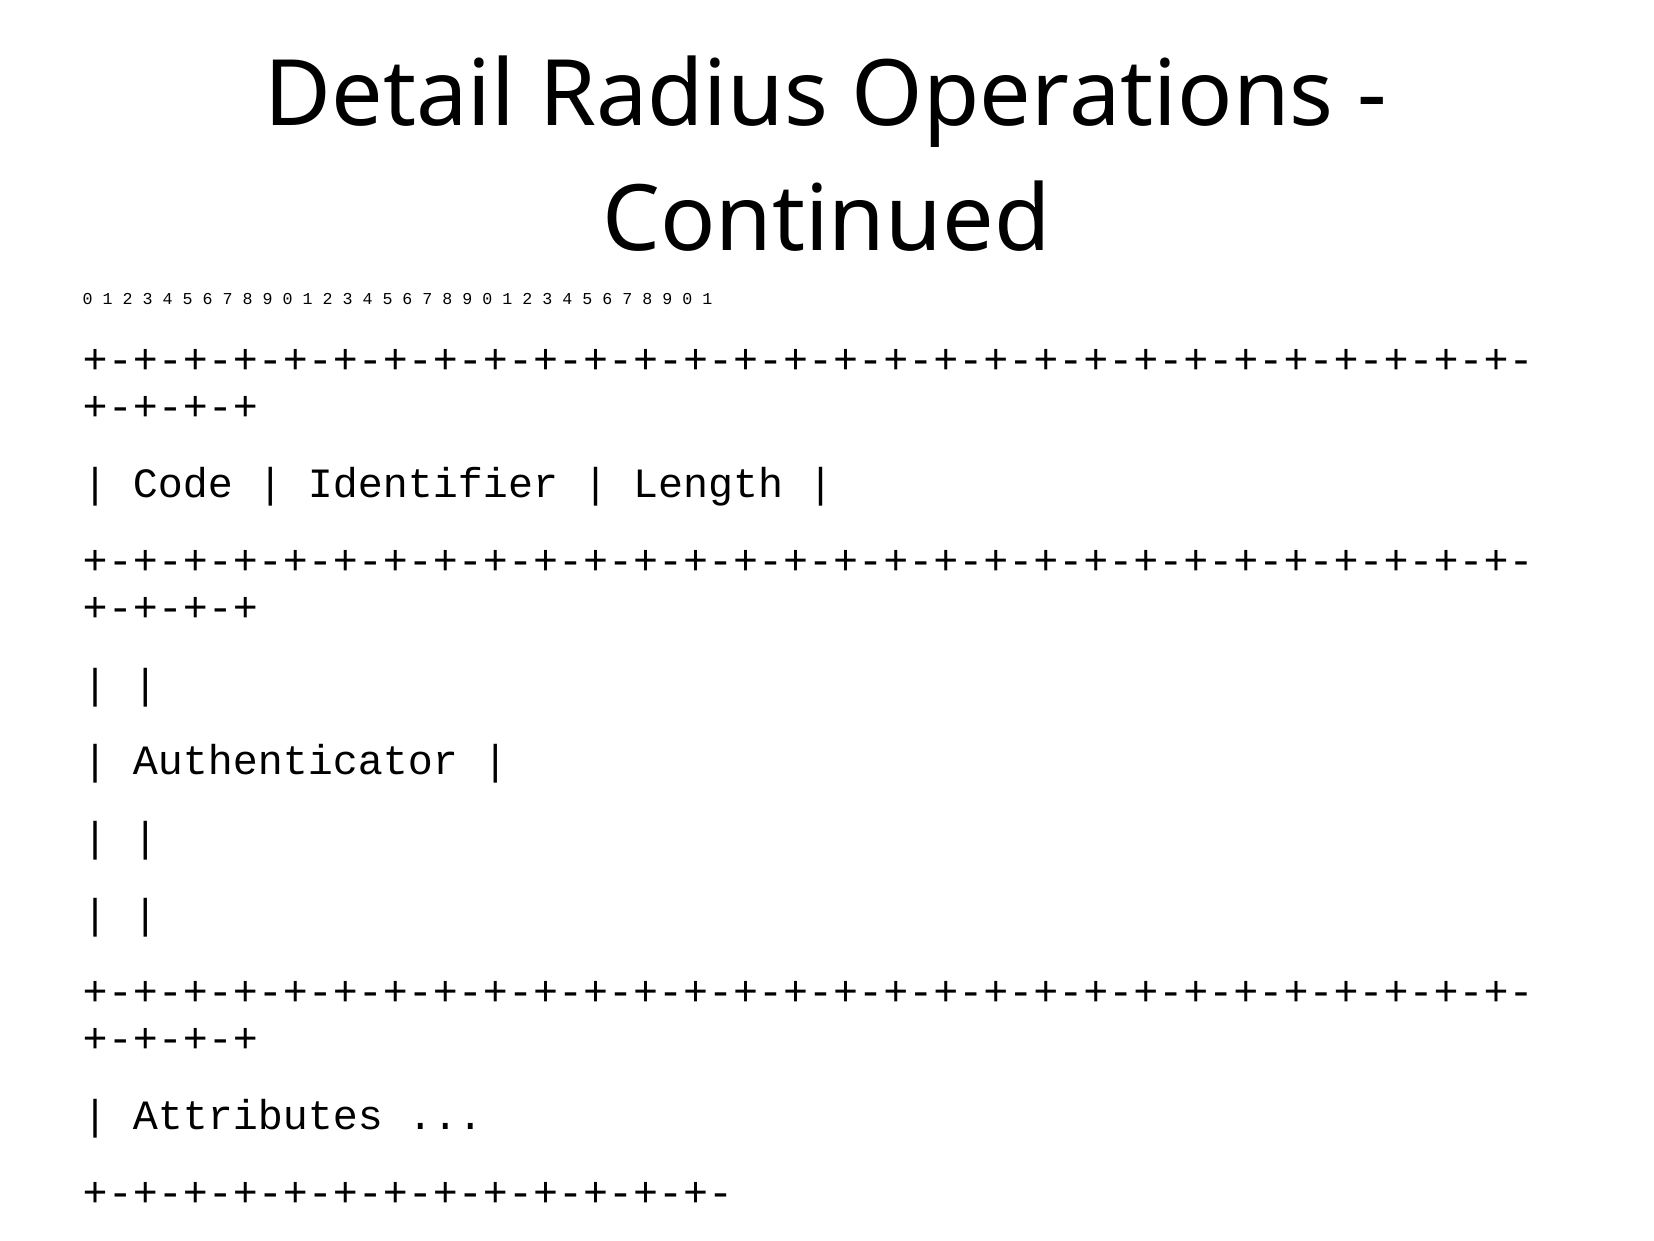

# Detail Radius Operations - Continued
0 1 2 3 4 5 6 7 8 9 0 1 2 3 4 5 6 7 8 9 0 1 2 3 4 5 6 7 8 9 0 1
+-+-+-+-+-+-+-+-+-+-+-+-+-+-+-+-+-+-+-+-+-+-+-+-+-+-+-+-+-+-+-+-+
| Code | Identifier | Length |
+-+-+-+-+-+-+-+-+-+-+-+-+-+-+-+-+-+-+-+-+-+-+-+-+-+-+-+-+-+-+-+-+
| |
| Authenticator |
| |
| |
+-+-+-+-+-+-+-+-+-+-+-+-+-+-+-+-+-+-+-+-+-+-+-+-+-+-+-+-+-+-+-+-+
| Attributes ...
+-+-+-+-+-+-+-+-+-+-+-+-+-